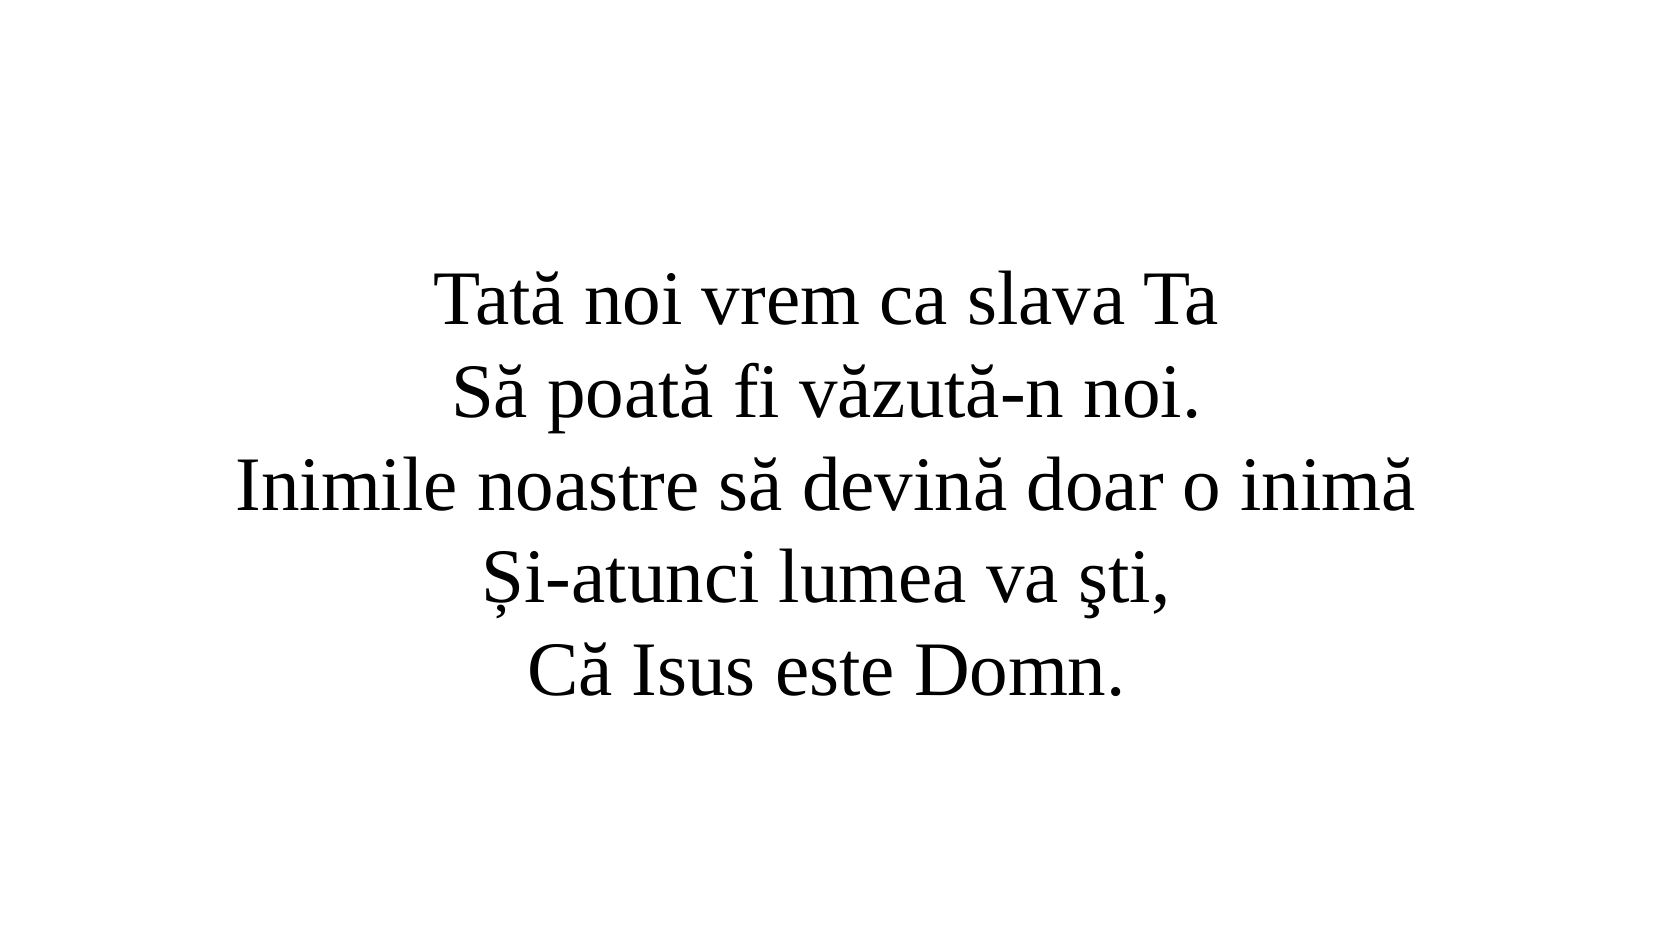

# Tată noi vrem ca slava Ta
Să poată fi văzută-n noi.
Inimile noastre să devină doar o inimă
Și-atunci lumea va şti,
Că Isus este Domn.